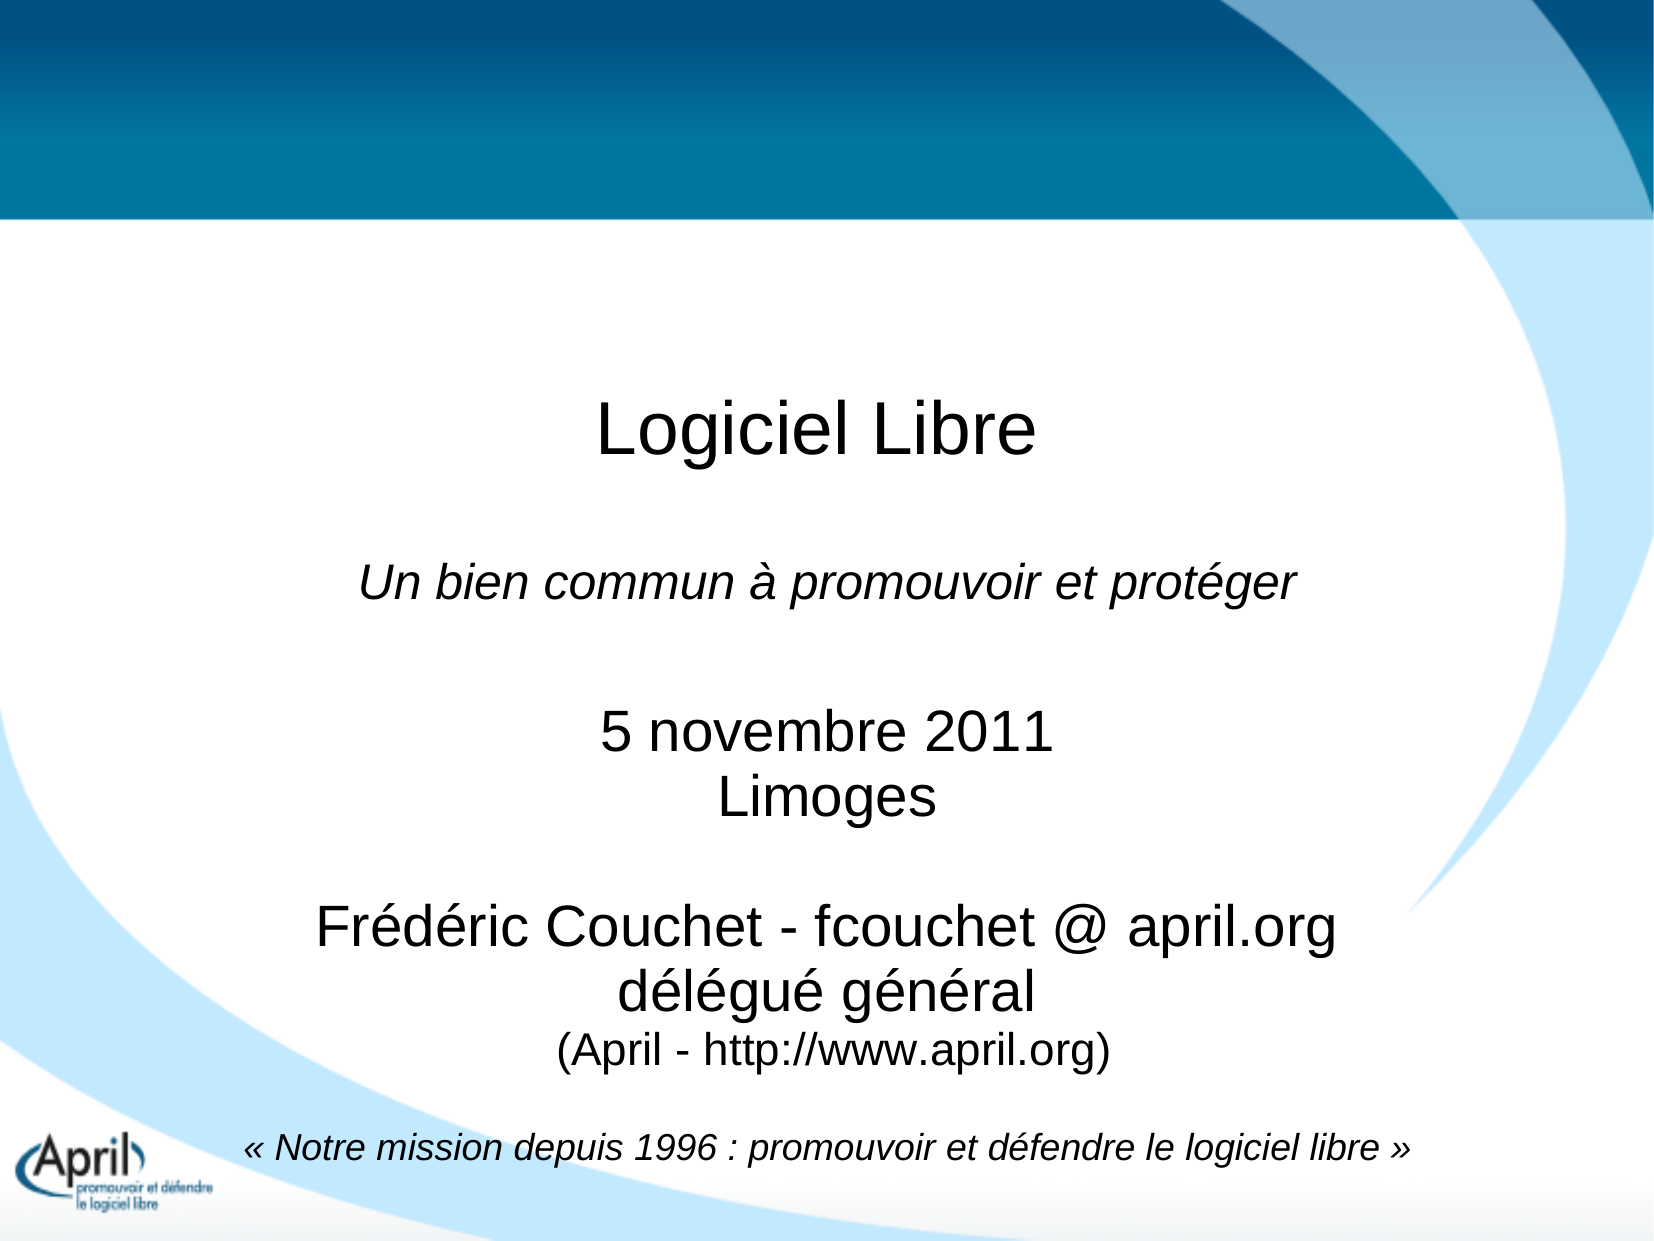

# Logiciel Libre
Un bien commun à promouvoir et protéger
5 novembre 2011
Limoges
Frédéric Couchet - fcouchet @ april.org
délégué général
 (April - http://www.april.org)
« Notre mission depuis 1996 : promouvoir et défendre le logiciel libre »